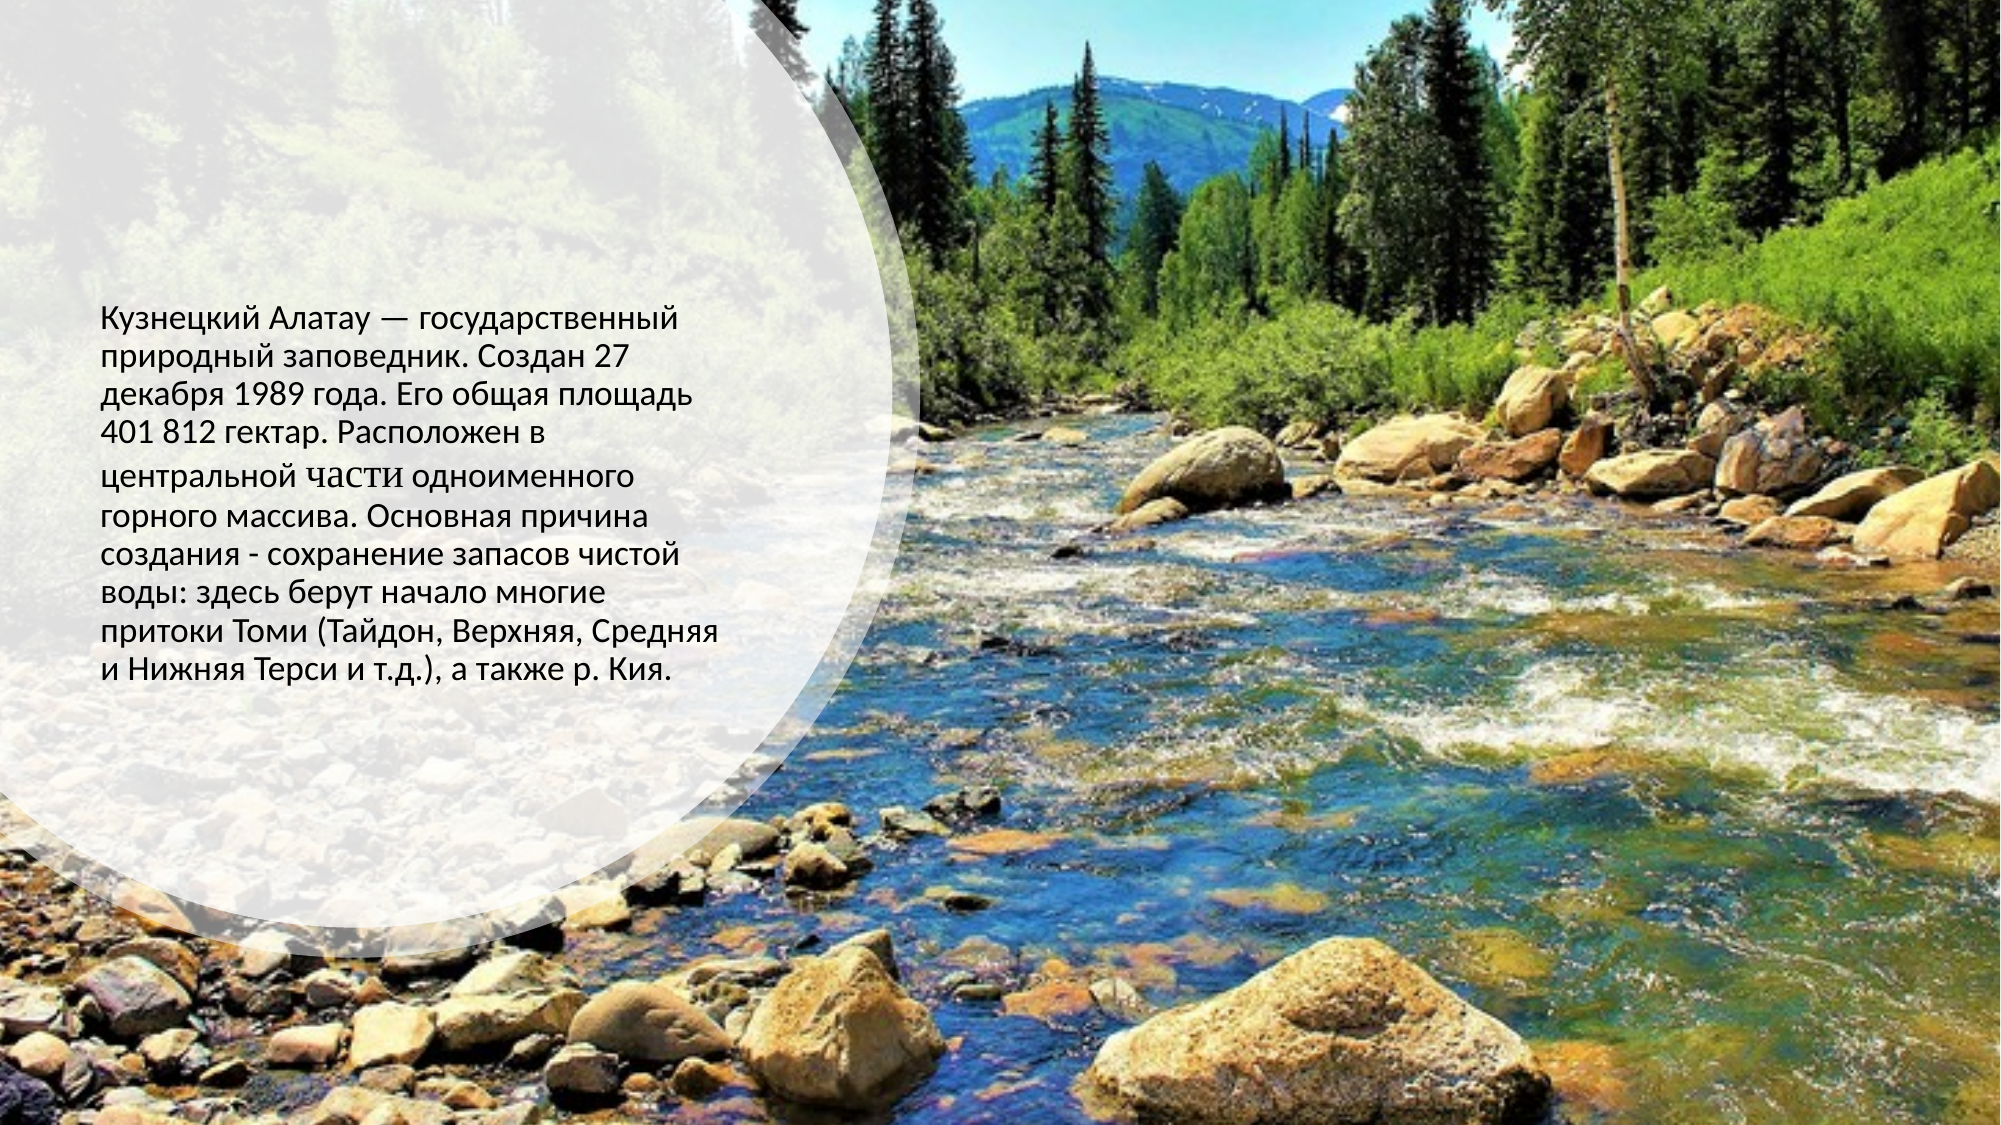

Кузнецкий Алатау — государственный природный заповедник. Создан 27 декабря 1989 года. Его общая площадь 401 812 гектар. Расположен в центральной части одноименного горного массива. Основная причина создания - сохранение запасов чистой воды: здесь берут начало многие притоки Томи (Тайдон, Верхняя, Средняя и Нижняя Терси и т.д.), а также р. Кия.